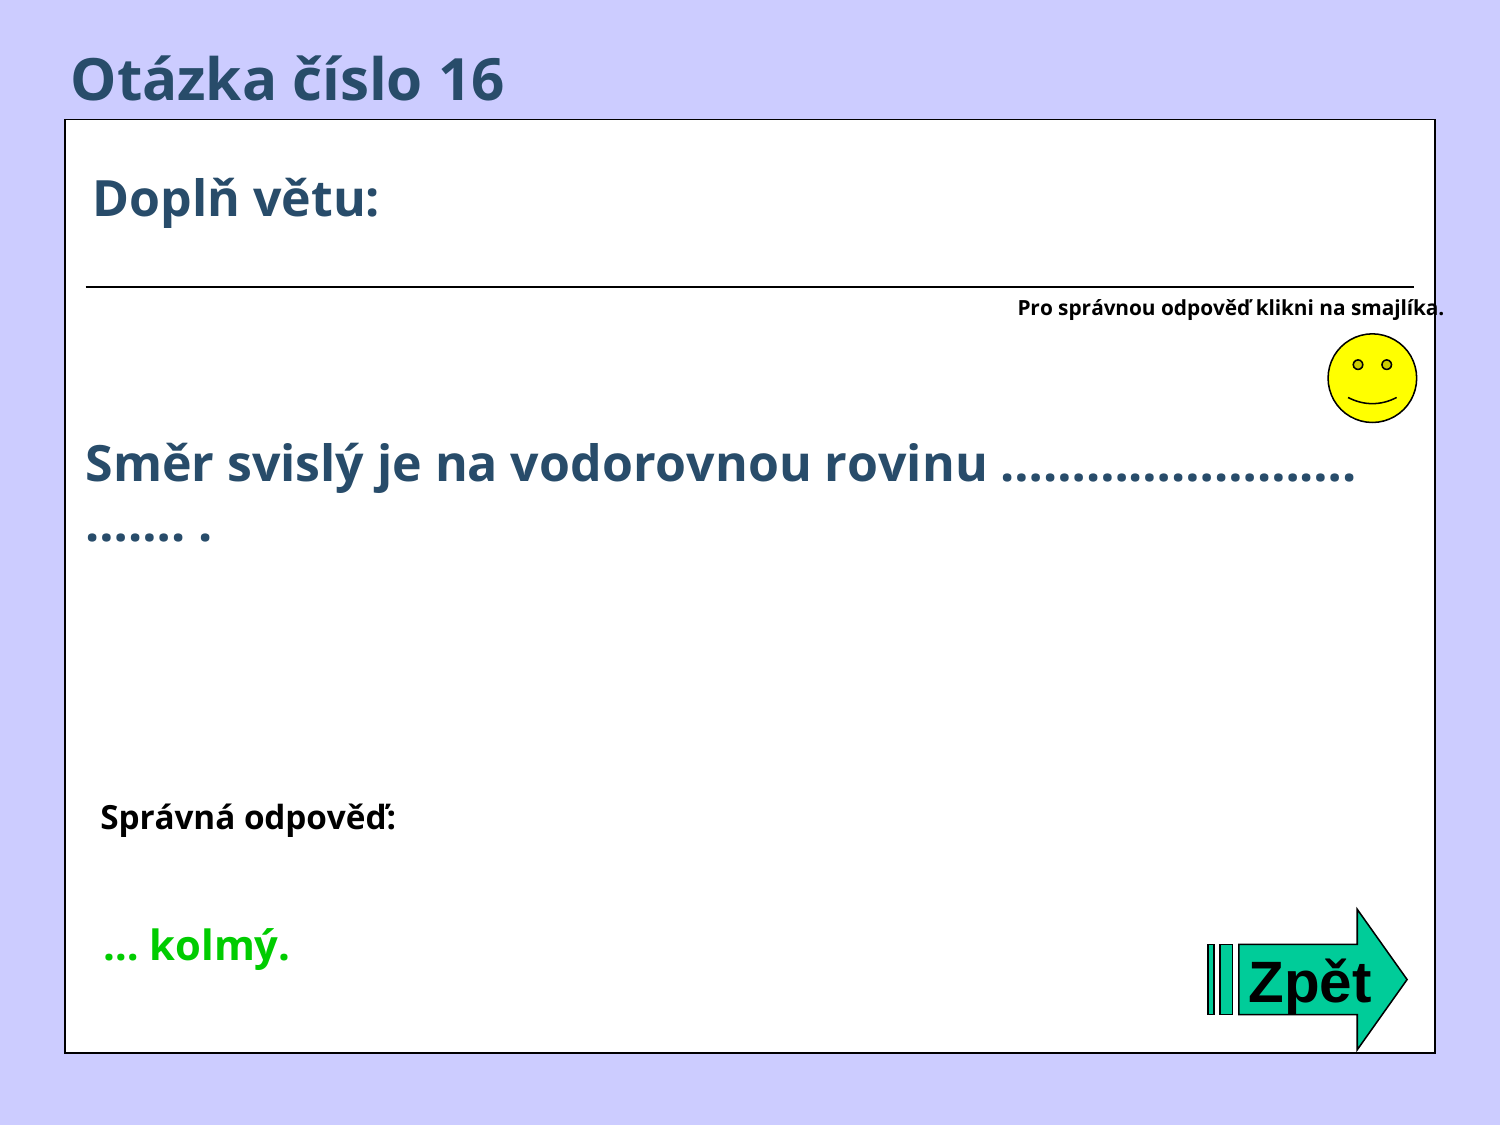

Otázka číslo 16
Doplň větu:
Pro správnou odpověď klikni na smajlíka.
Směr svislý je na vodorovnou rovinu …………………….……. .
Správná odpověď:
… kolmý.
Zpět